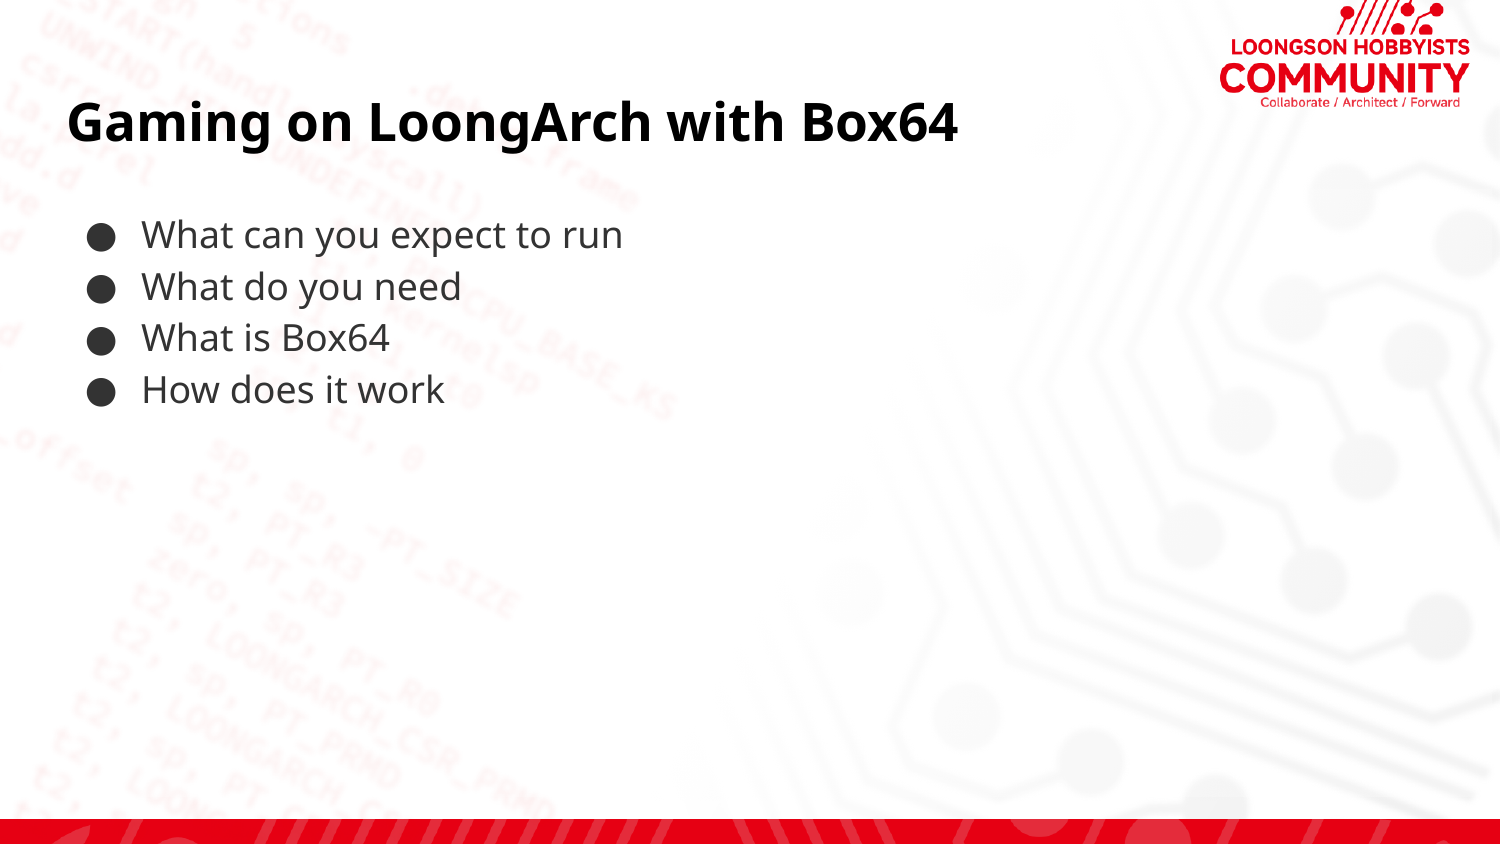

# Gaming on LoongArch with Box64
What can you expect to run
What do you need
What is Box64
How does it work